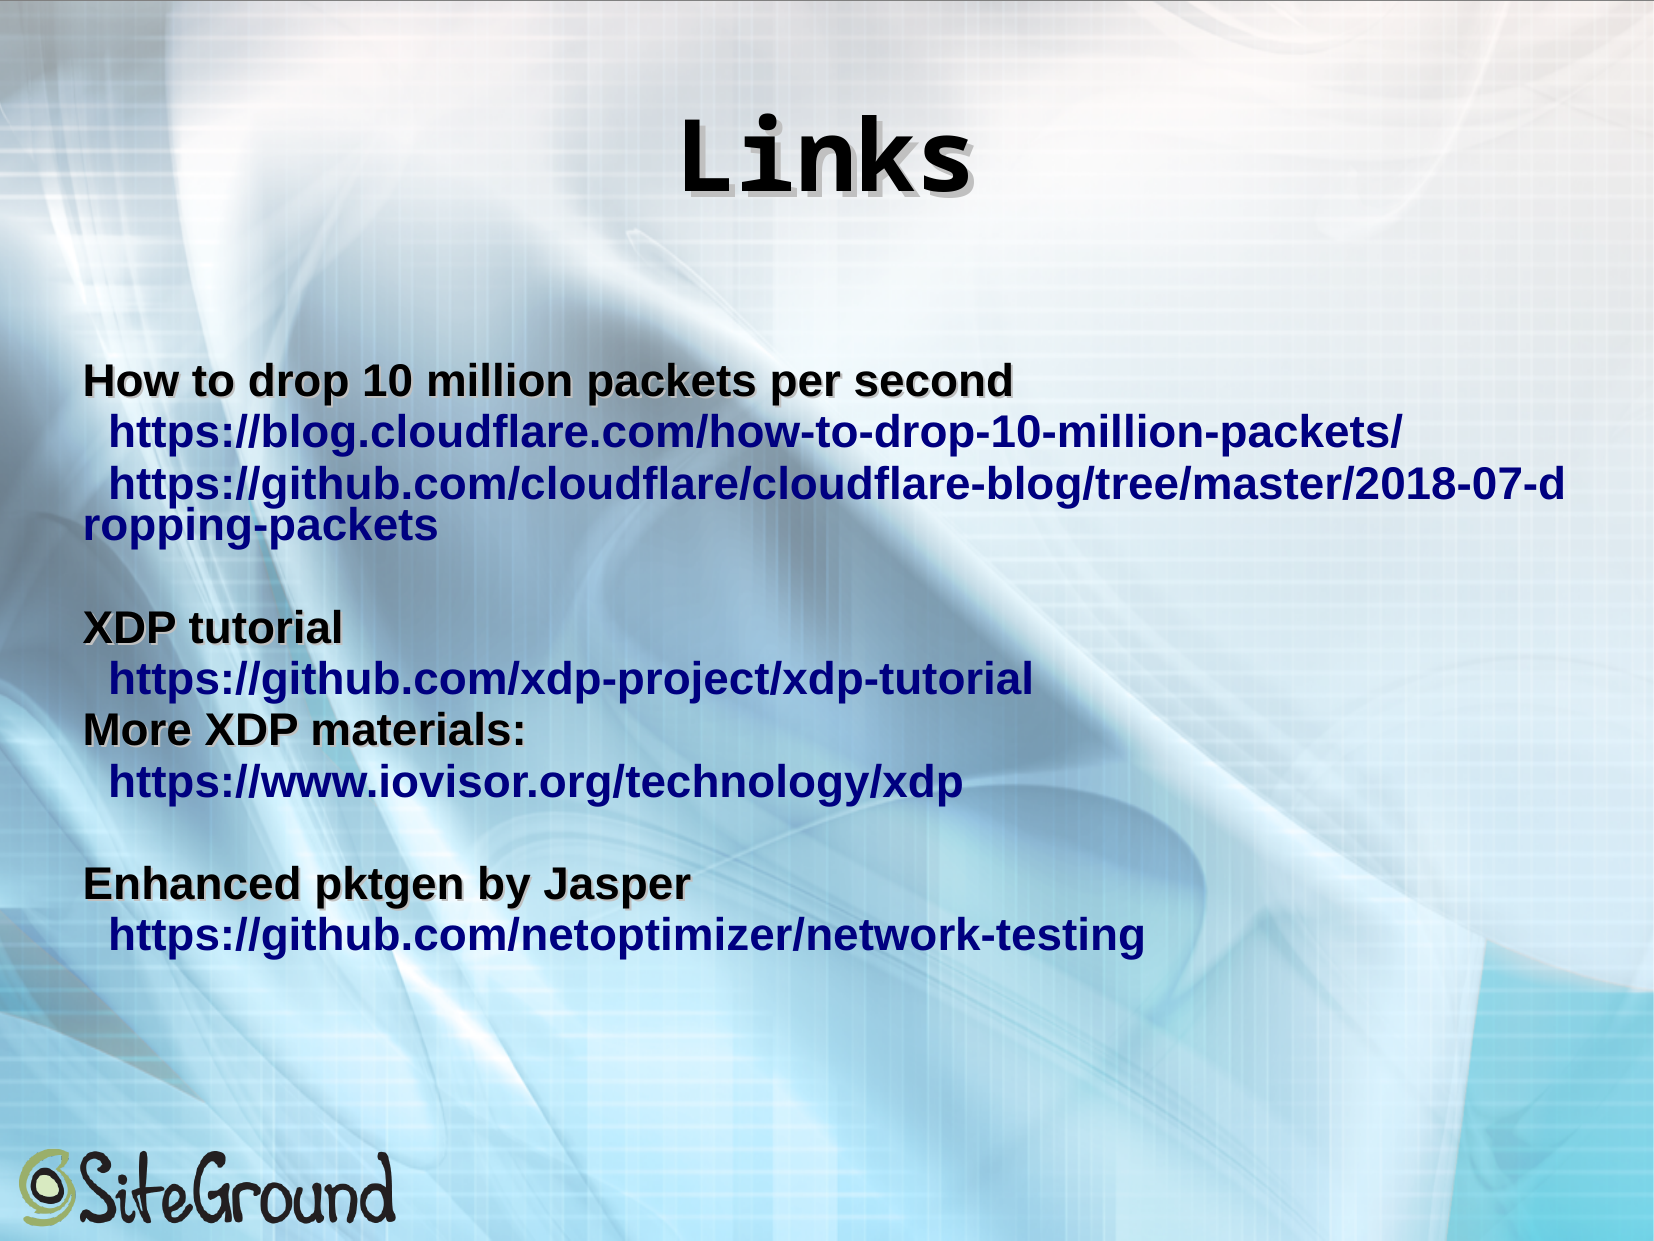

# Links
How to drop 10 million packets per second
 https://blog.cloudflare.com/how-to-drop-10-million-packets/
 https://github.com/cloudflare/cloudflare-blog/tree/master/2018-07-dropping-packets
XDP tutorial
 https://github.com/xdp-project/xdp-tutorial
More XDP materials:
 https://www.iovisor.org/technology/xdp
Enhanced pktgen by Jasper
 https://github.com/netoptimizer/network-testing